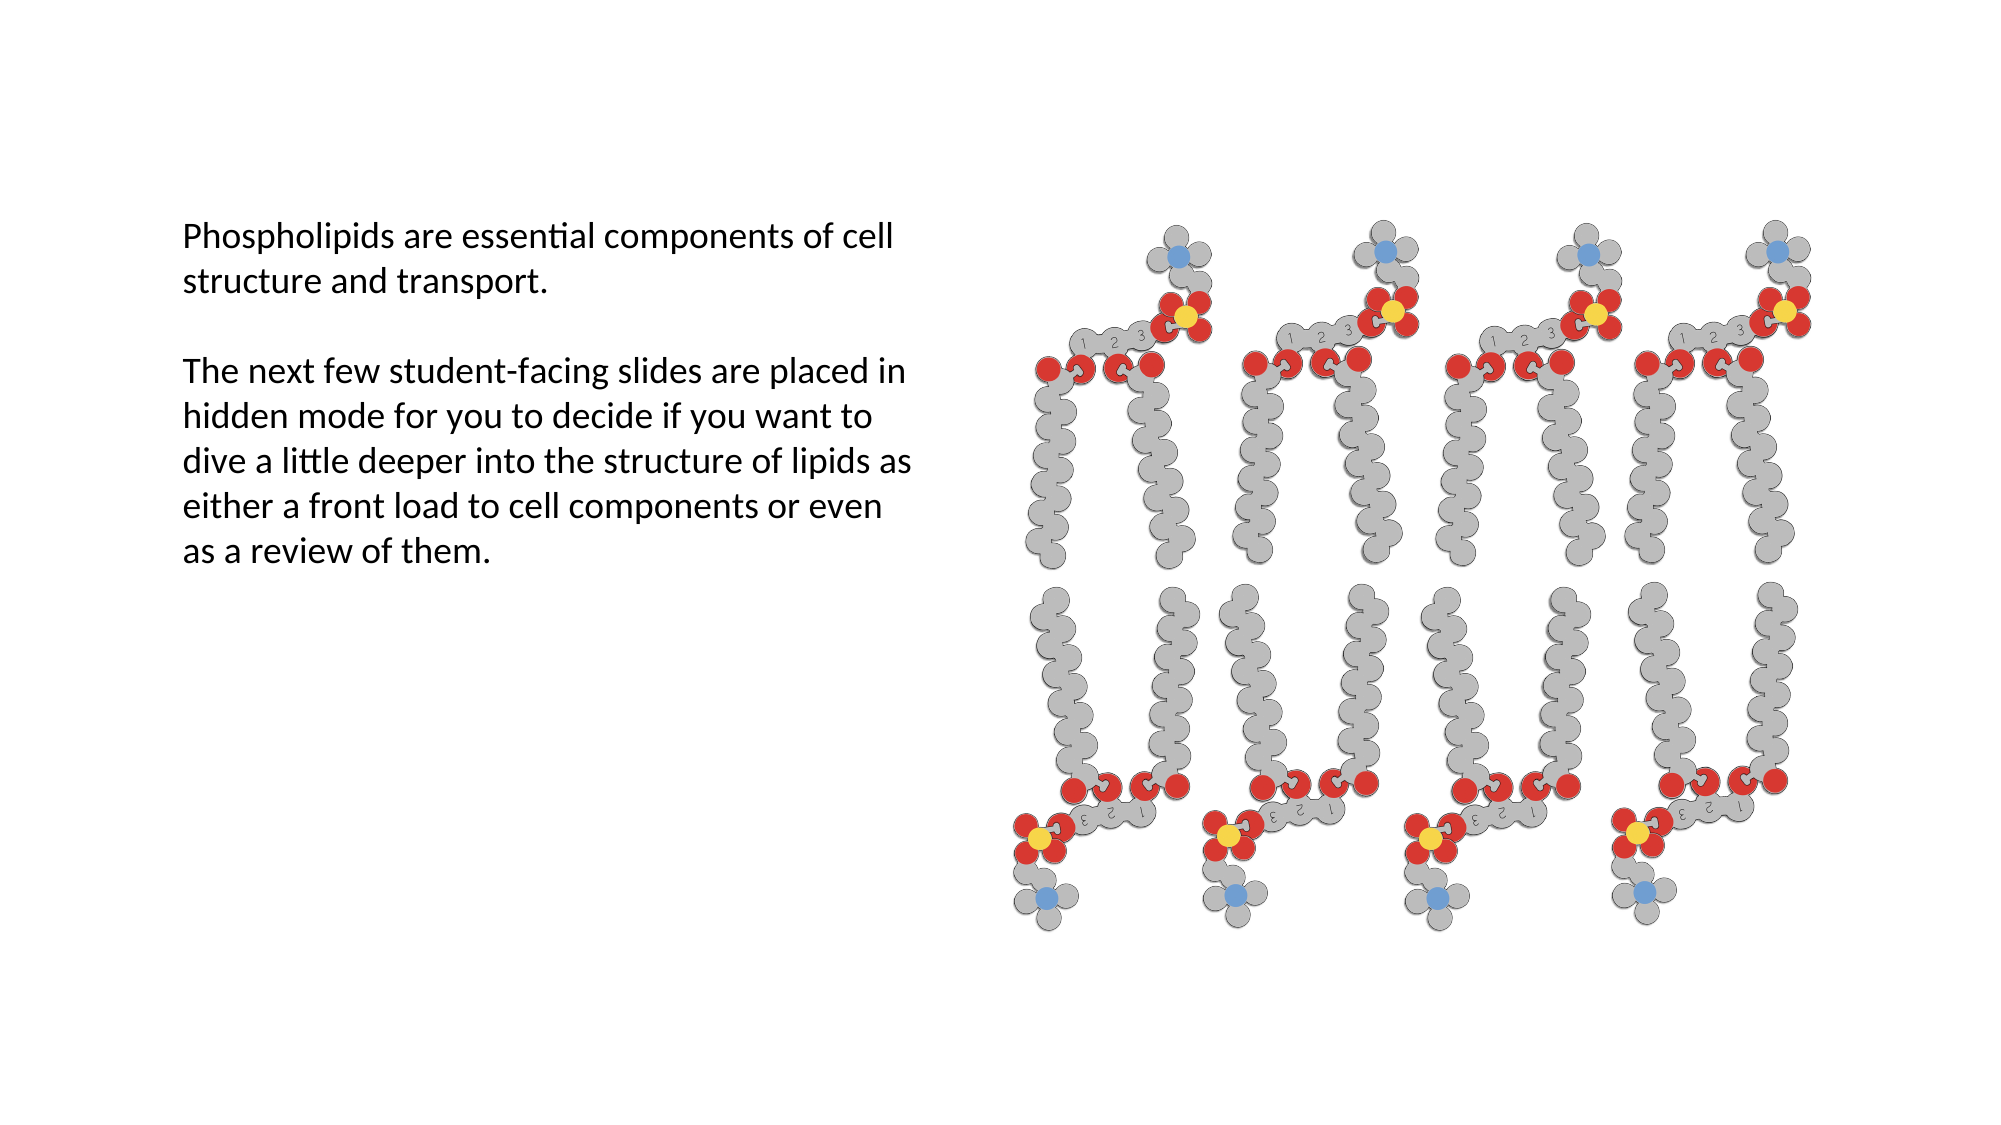

Extension - Phospholipid Membranes
Phospholipids are essential components of cell structure and transport.
The next few student-facing slides are placed in hidden mode for you to decide if you want to dive a little deeper into the structure of lipids as either a front load to cell components or even as a review of them.